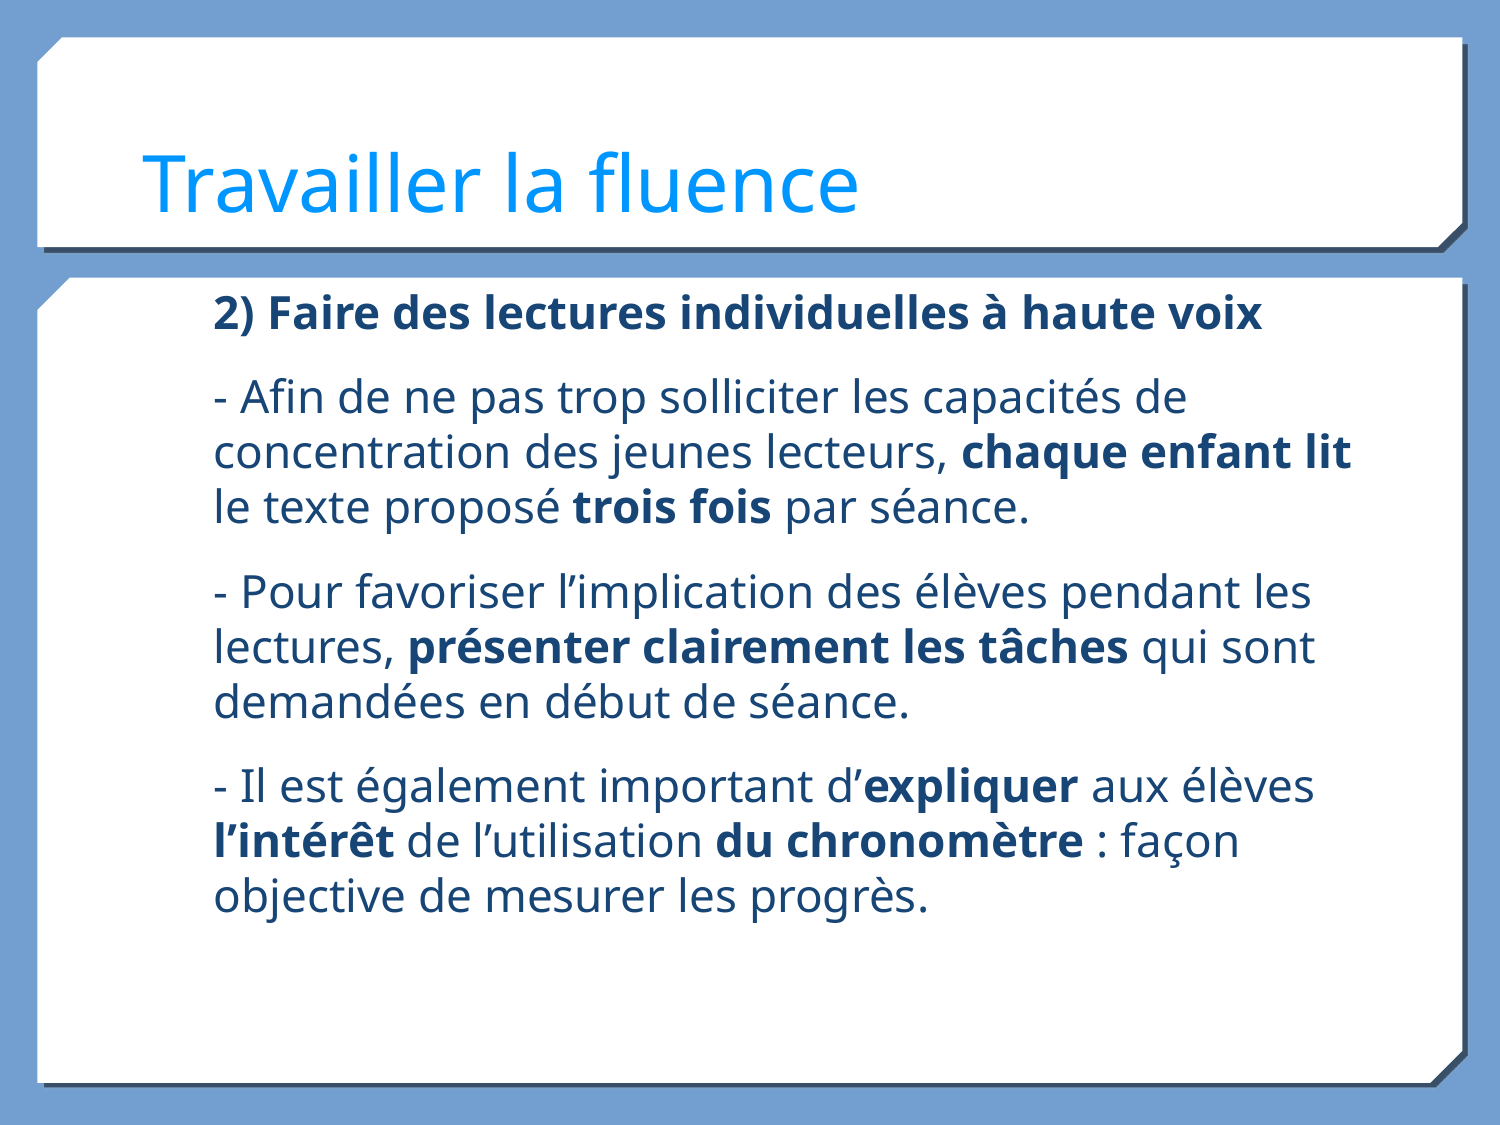

# Travailler la fluence
2) Faire des lectures individuelles à haute voix
- Afin de ne pas trop solliciter les capacités de concentration des jeunes lecteurs, chaque enfant lit le texte proposé trois fois par séance.
- Pour favoriser l’implication des élèves pendant les lectures, présenter clairement les tâches qui sont demandées en début de séance.
- Il est également important d’expliquer aux élèves l’intérêt de l’utilisation du chronomètre : façon objective de mesurer les progrès.